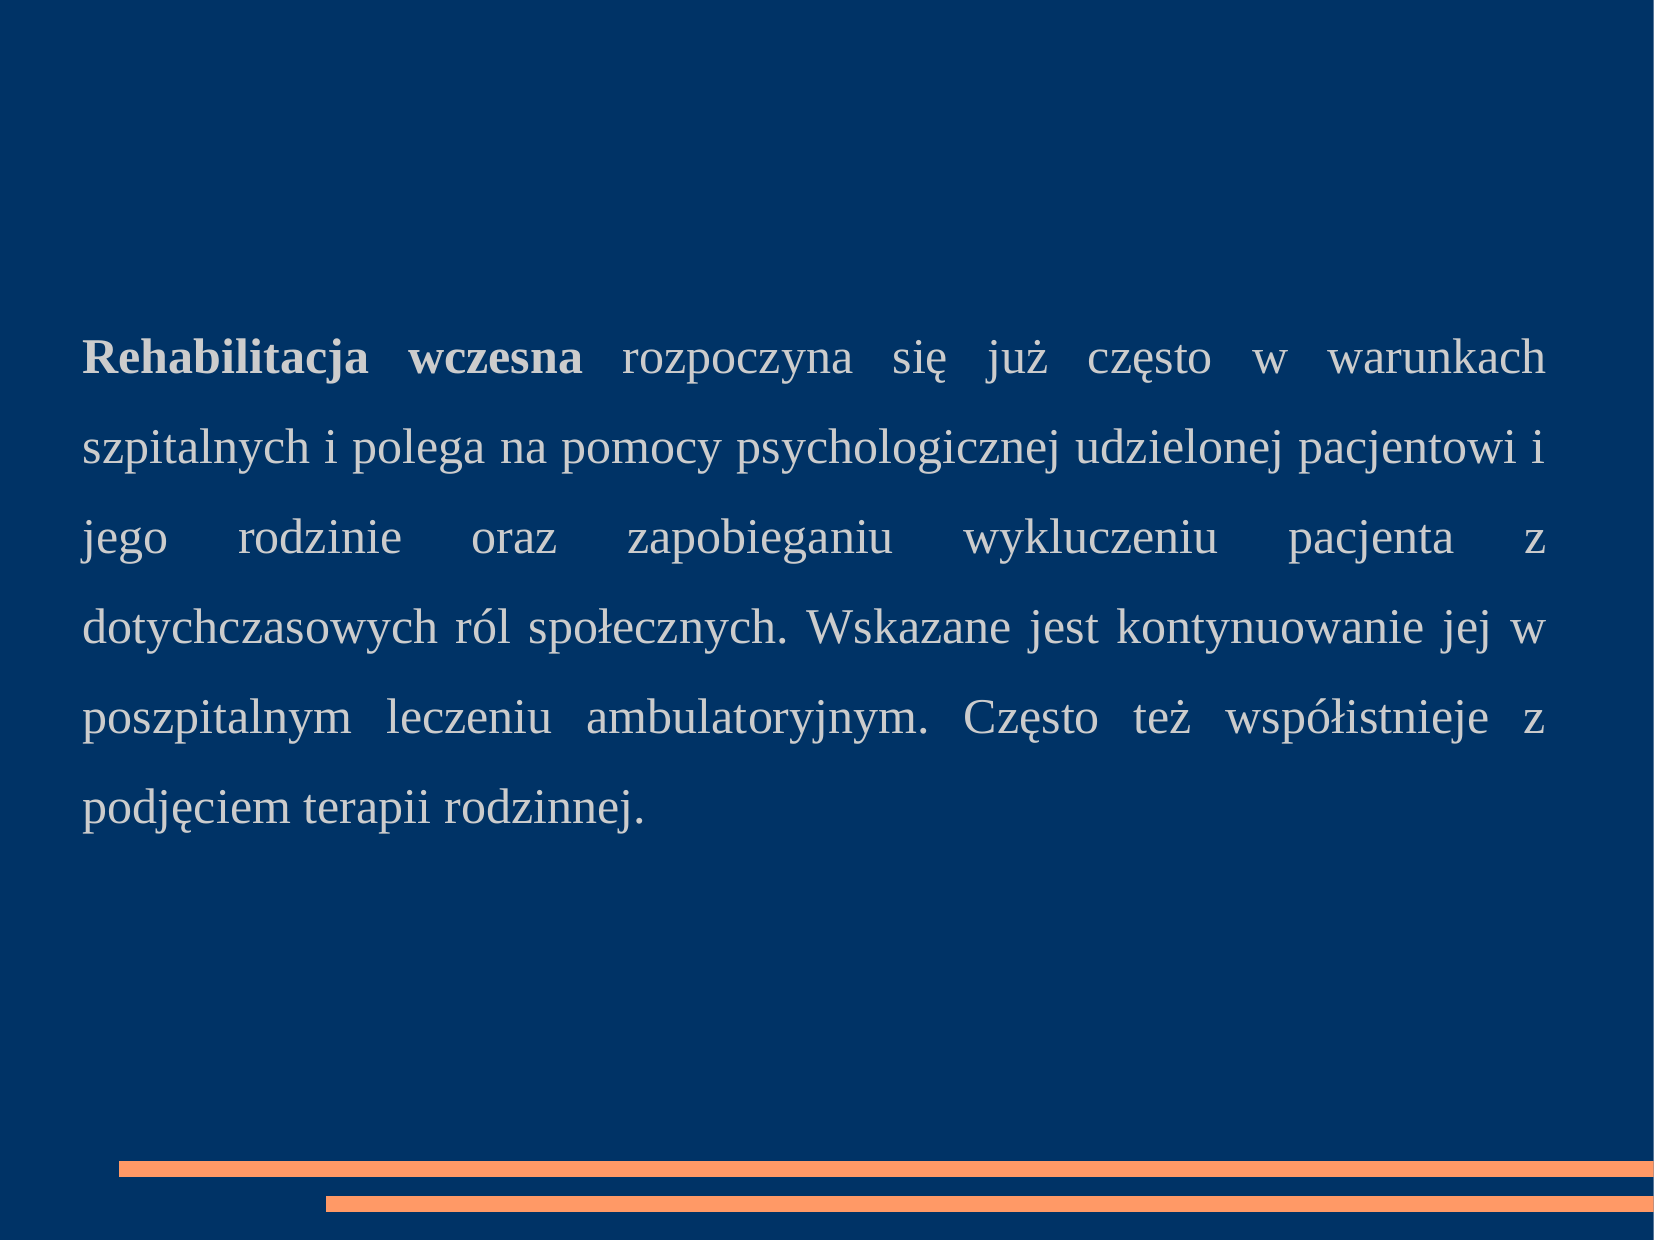

# Rehabilitacja wczesna rozpoczyna się już często w warunkach szpitalnych i polega na pomocy psychologicznej udzielonej pacjentowi i jego rodzinie oraz zapobieganiu wykluczeniu pacjenta z dotychczasowych ról społecznych. Wskazane jest kontynuowanie jej w poszpitalnym leczeniu ambulatoryjnym. Często też współistnieje z podjęciem terapii rodzinnej.